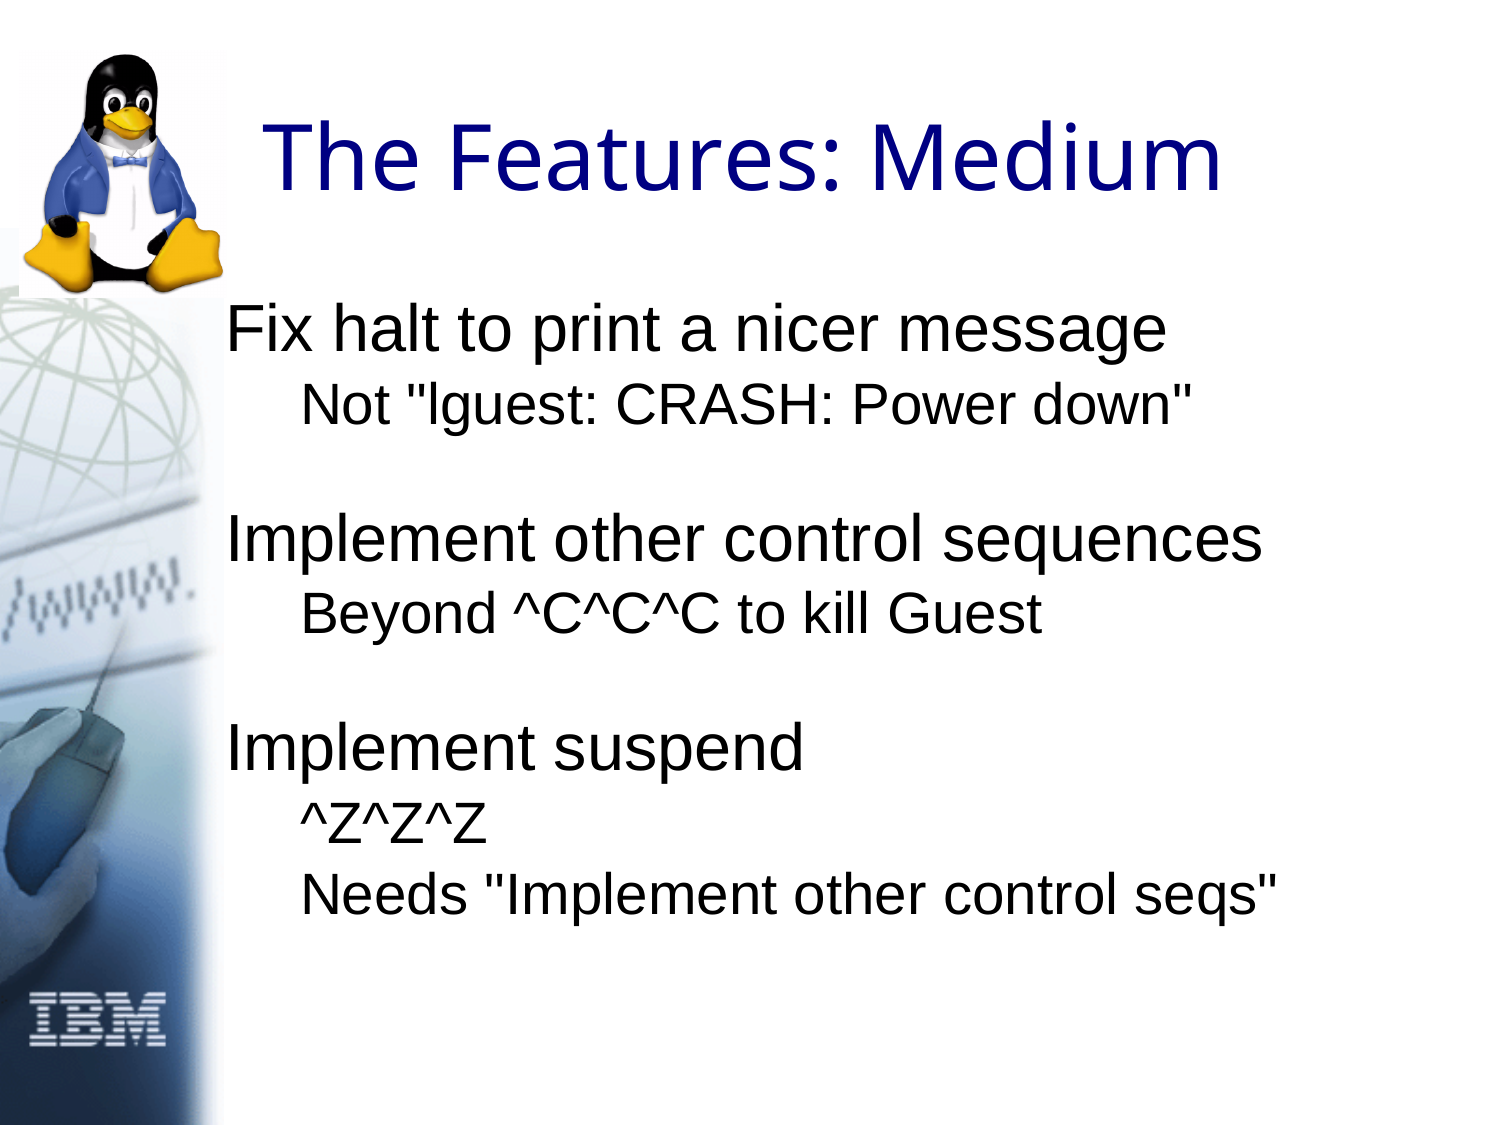

# The Features: Medium
Fix halt to print a nicer message
Not "lguest: CRASH: Power down"
Implement other control sequences
Beyond ^C^C^C to kill Guest
Implement suspend
^Z^Z^Z
Needs "Implement other control seqs"